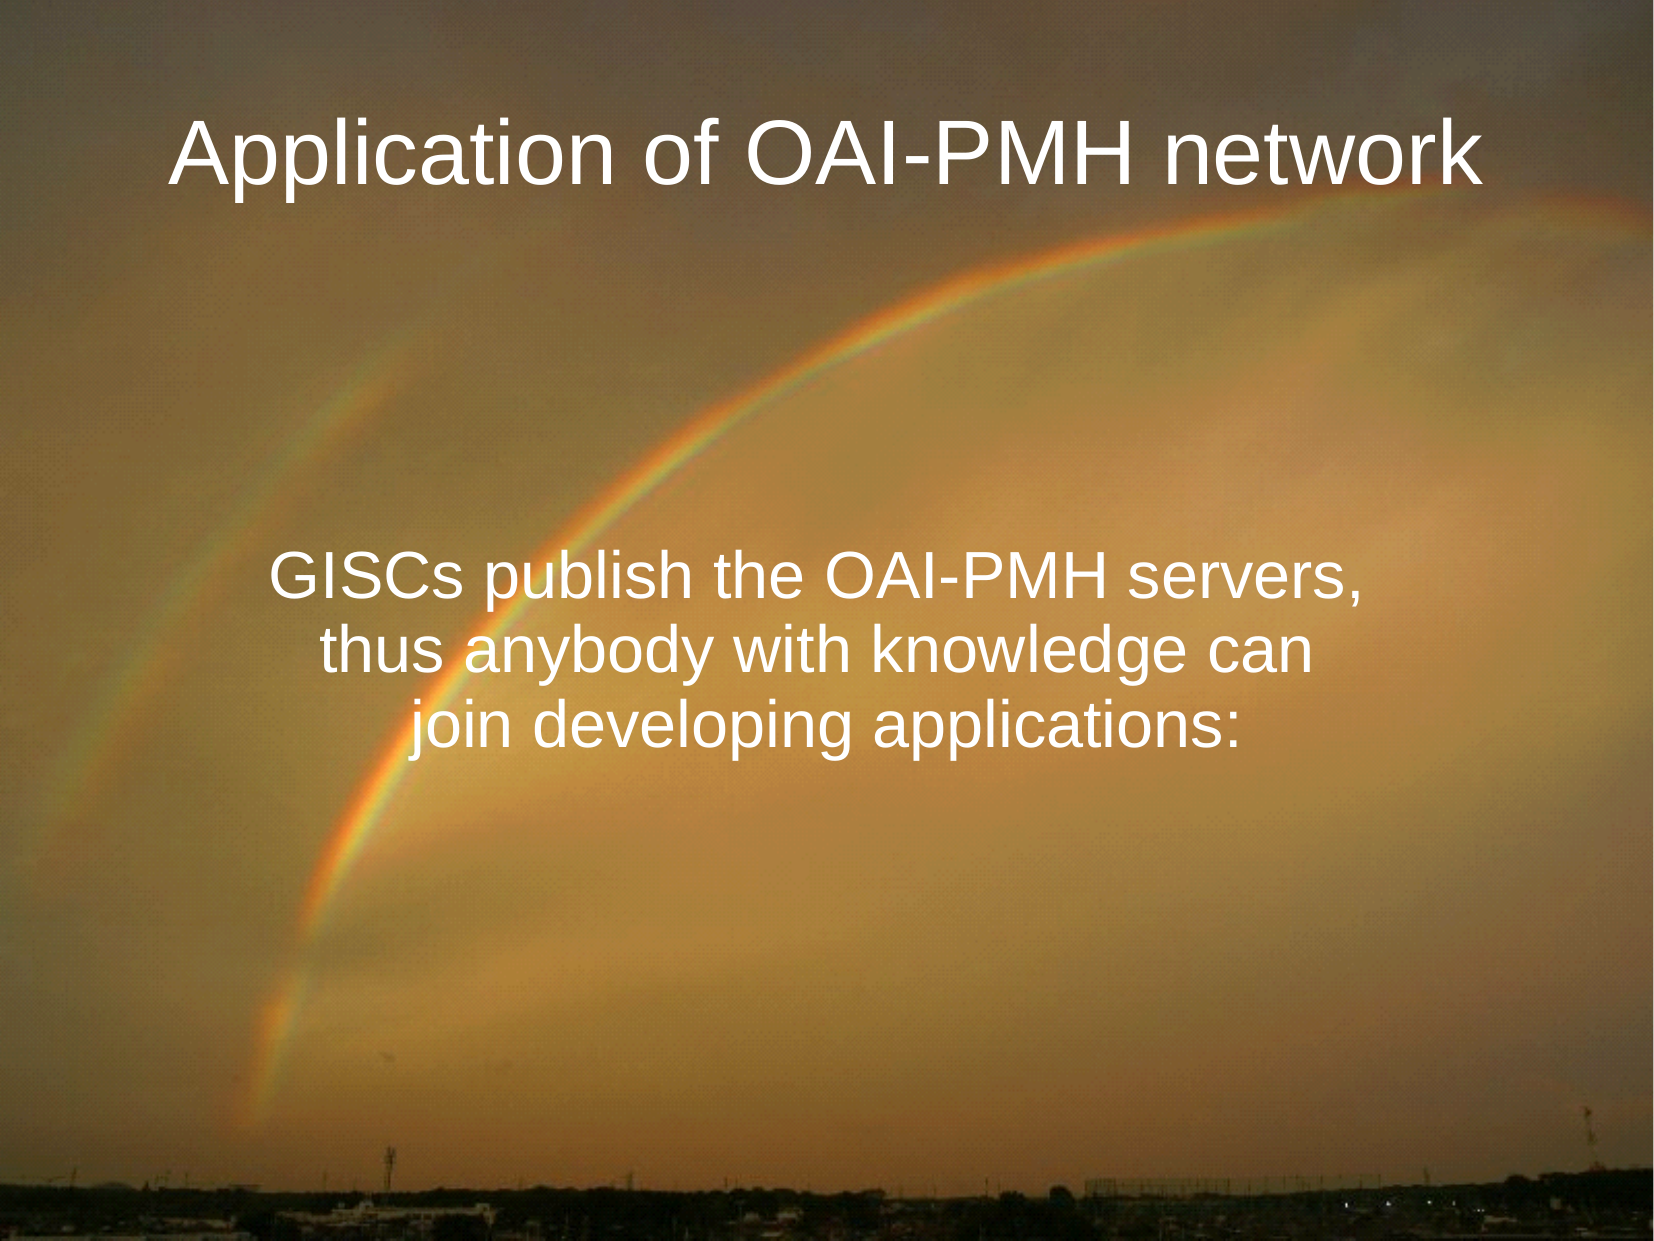

# Application of OAI-PMH network
GISCs publish the OAI-PMH servers,
thus anybody with knowledge can
join developing applications: